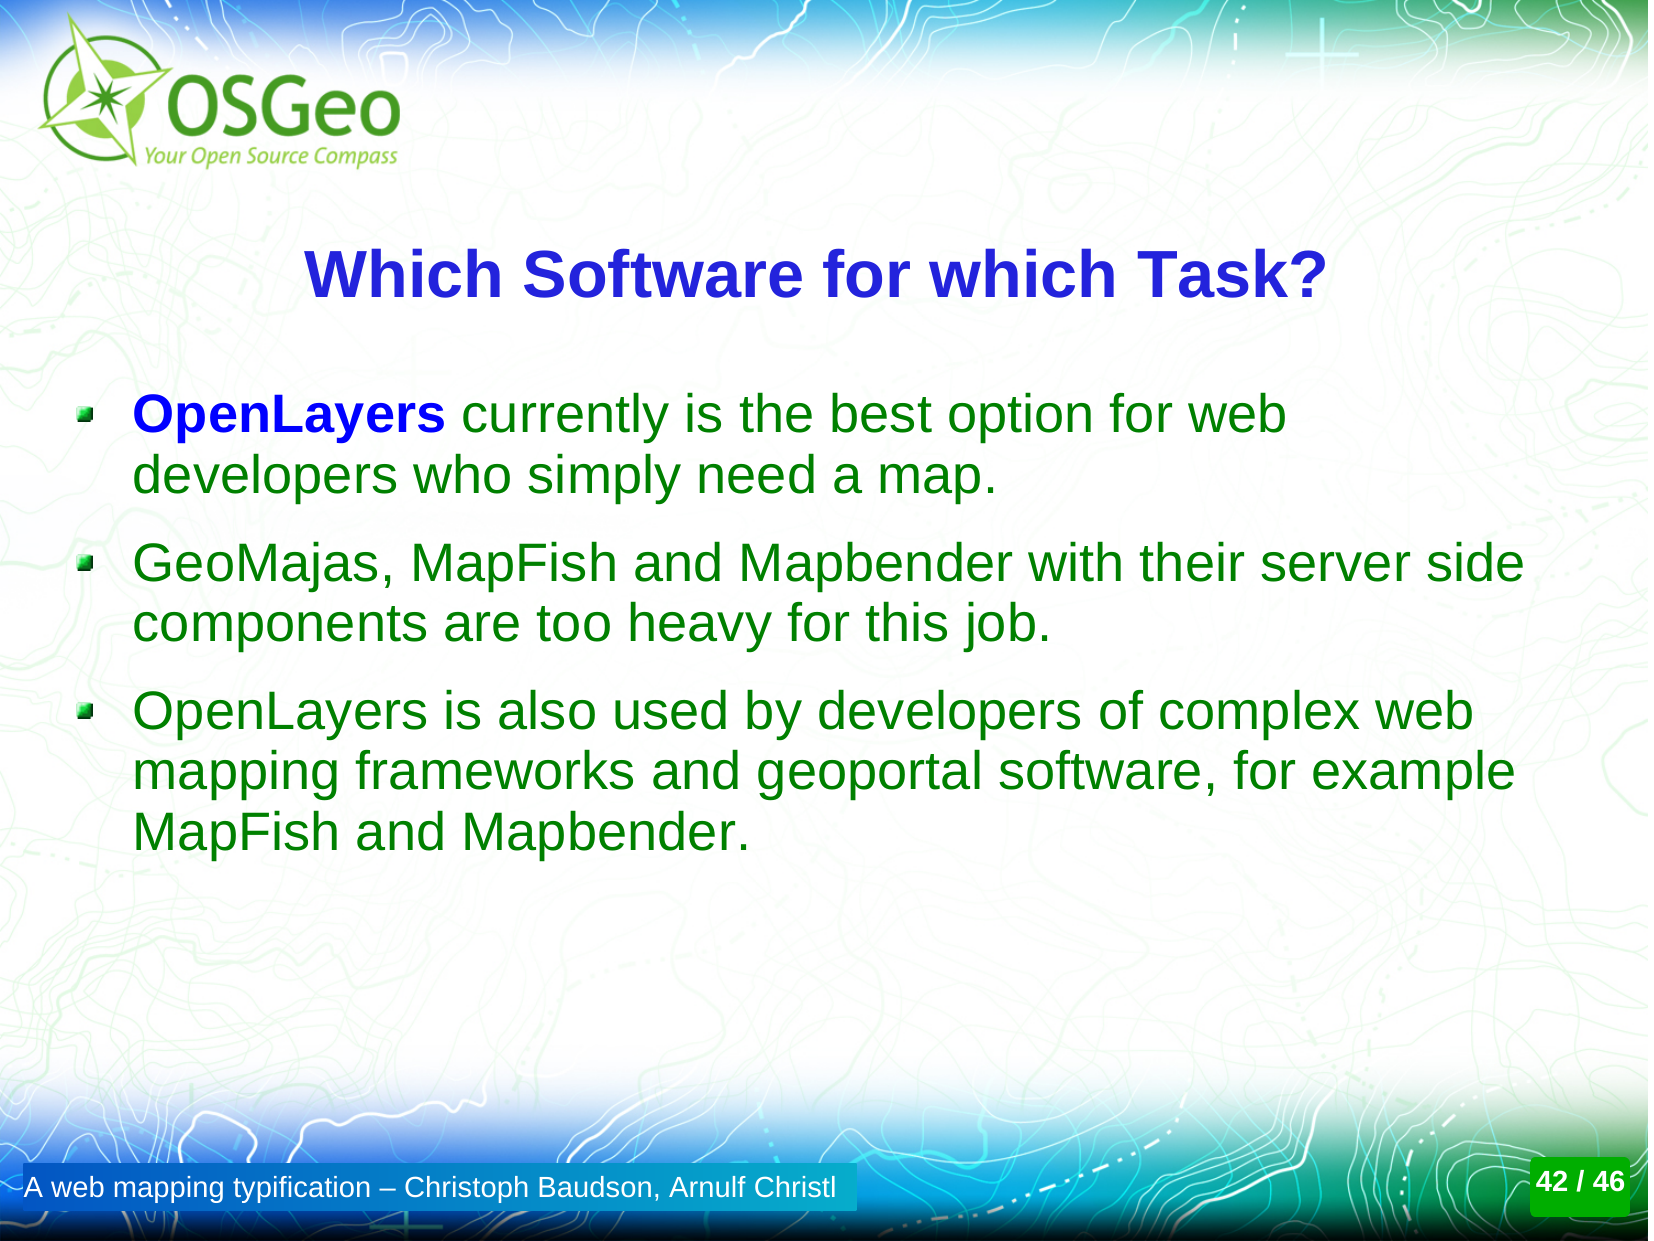

# Which Software for which Task?
OpenLayers currently is the best option for web developers who simply need a map.
GeoMajas, MapFish and Mapbender with their server side components are too heavy for this job.
OpenLayers is also used by developers of complex web mapping frameworks and geoportal software, for example MapFish and Mapbender.